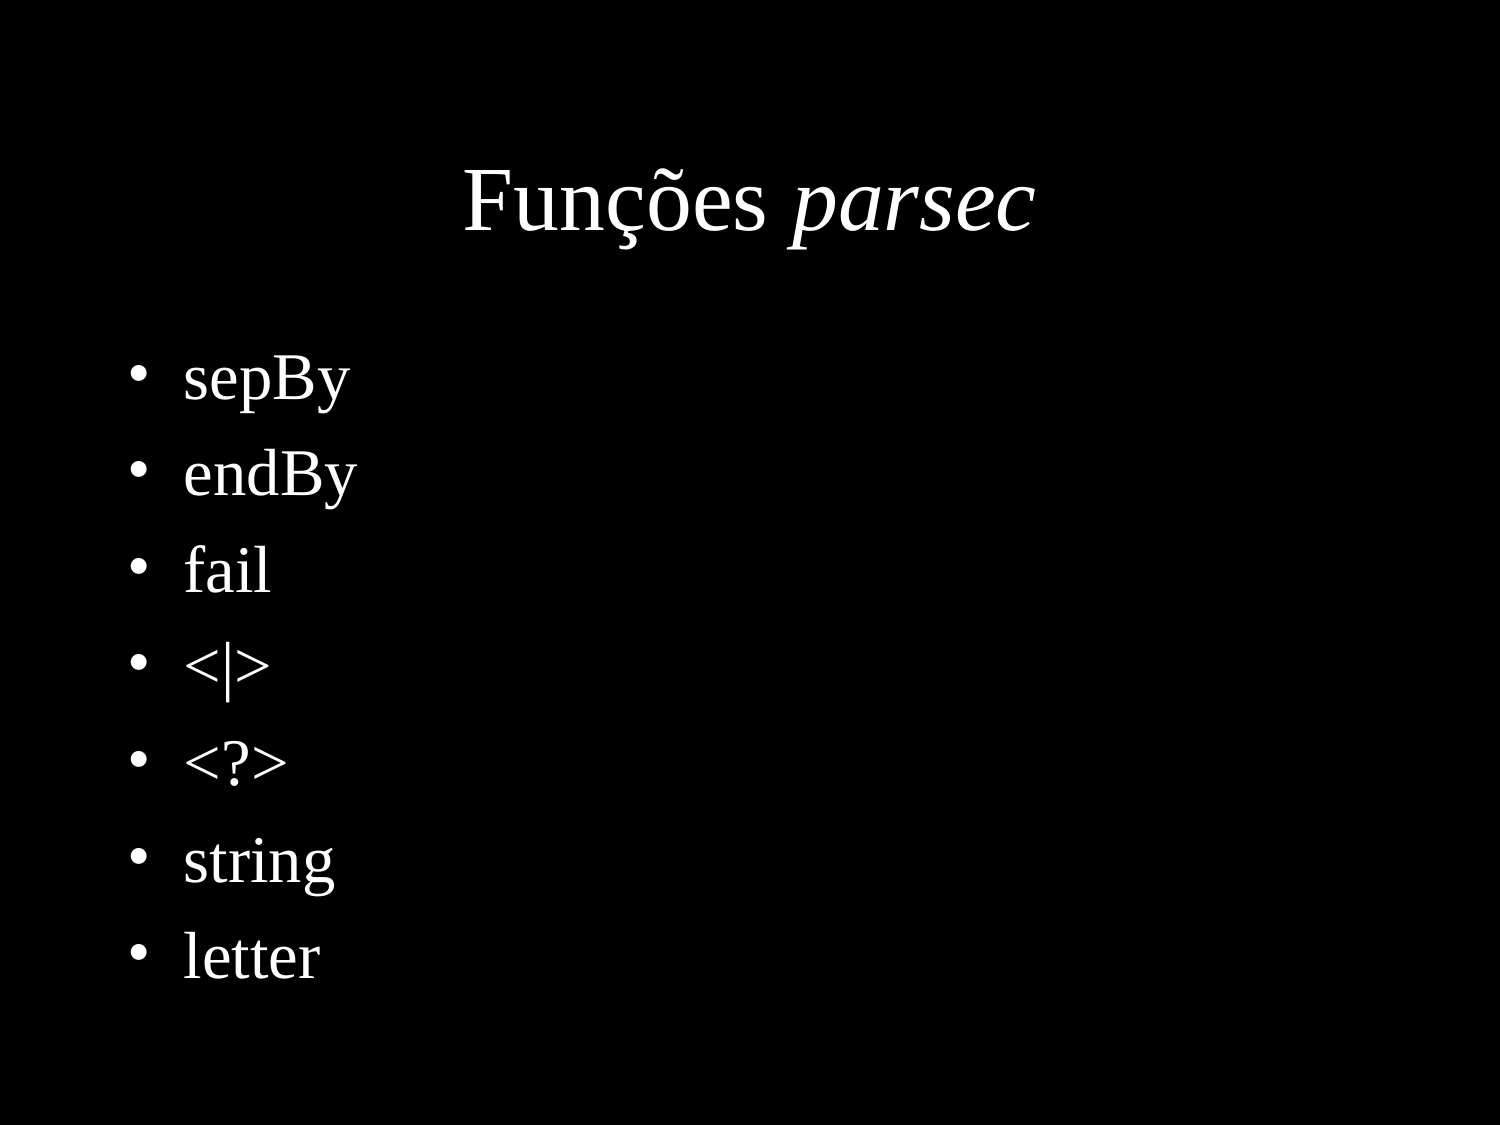

# Funções parsec
sepBy
endBy
fail
<|>
<?>
string
letter